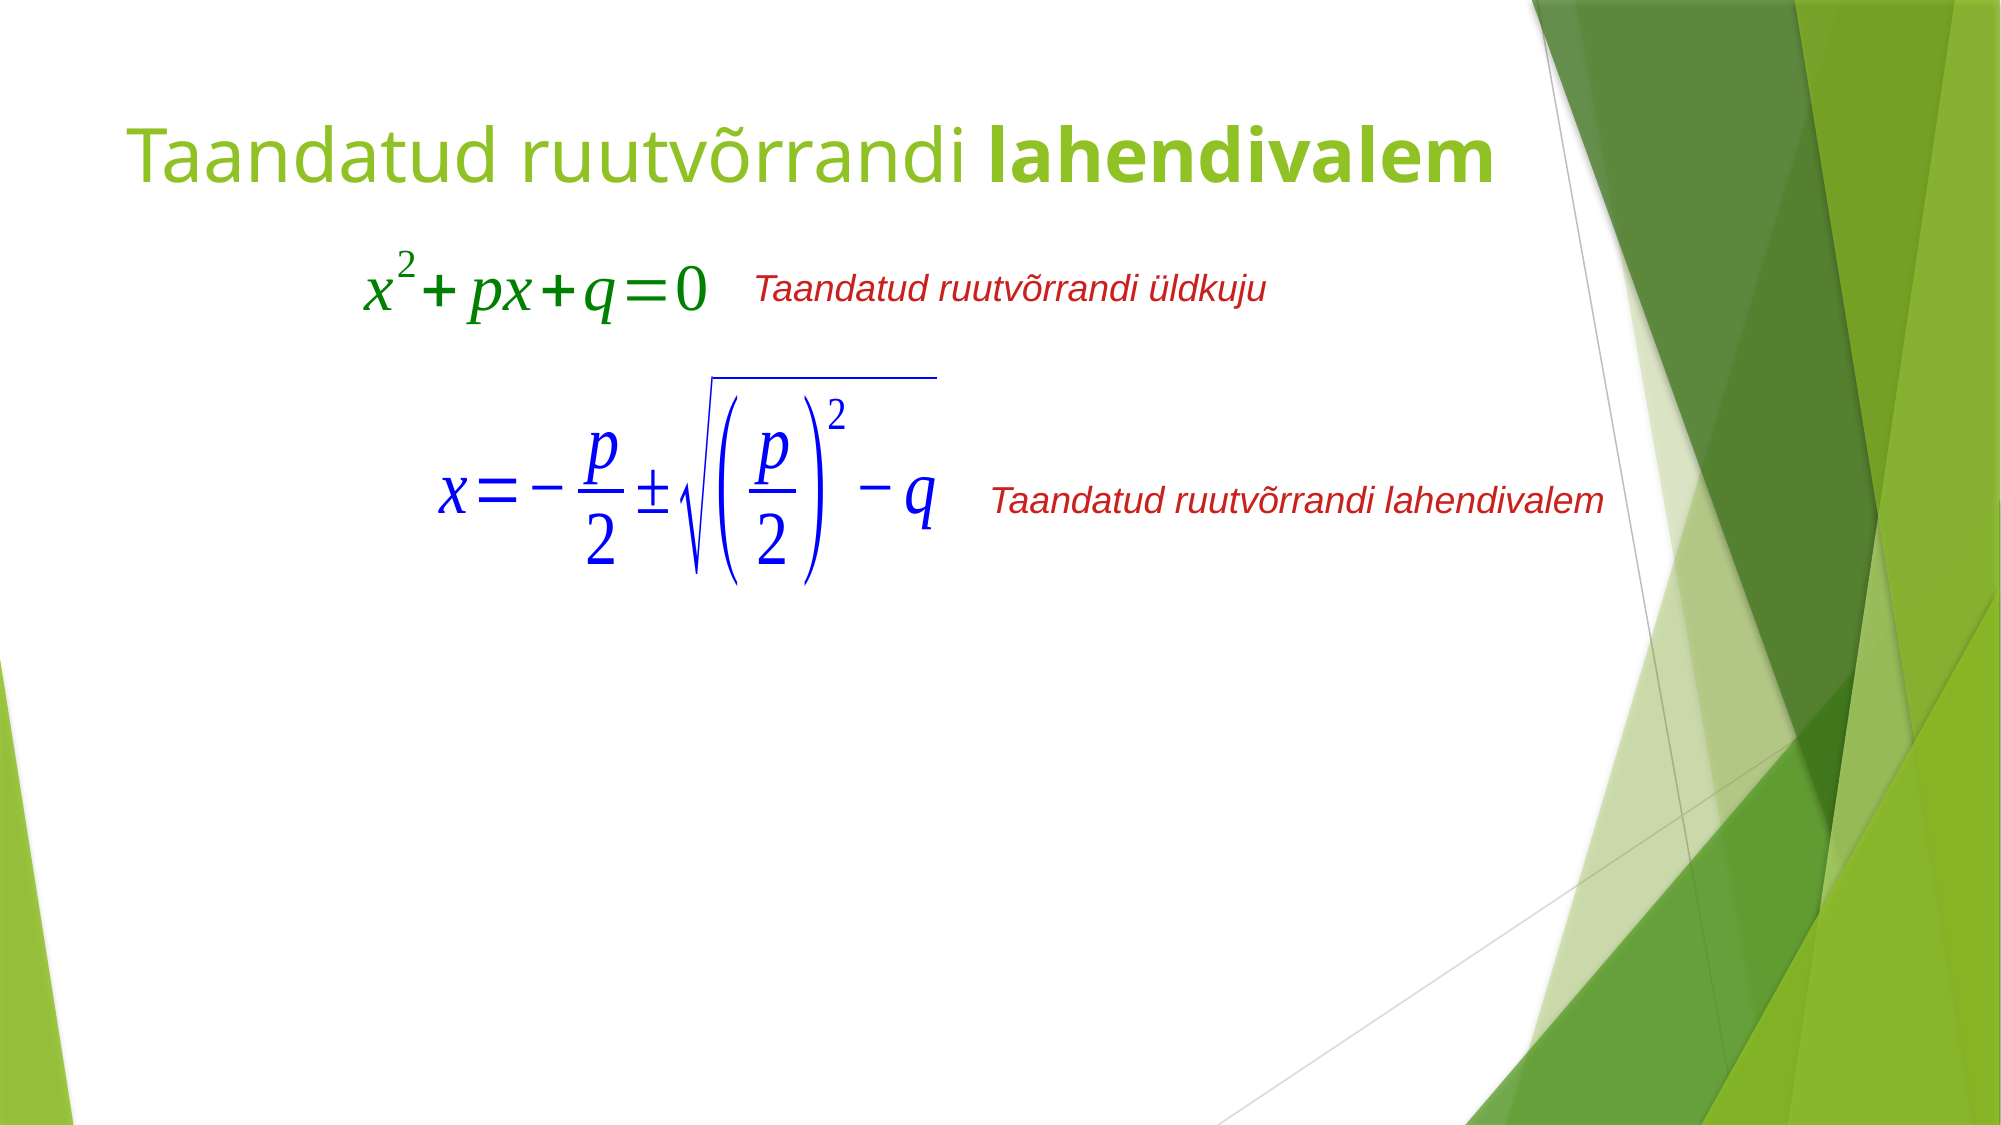

# Taandatud ruutvõrrandi lahendivalem
Taandatud ruutvõrrandi üldkuju
Taandatud ruutvõrrandi lahendivalem